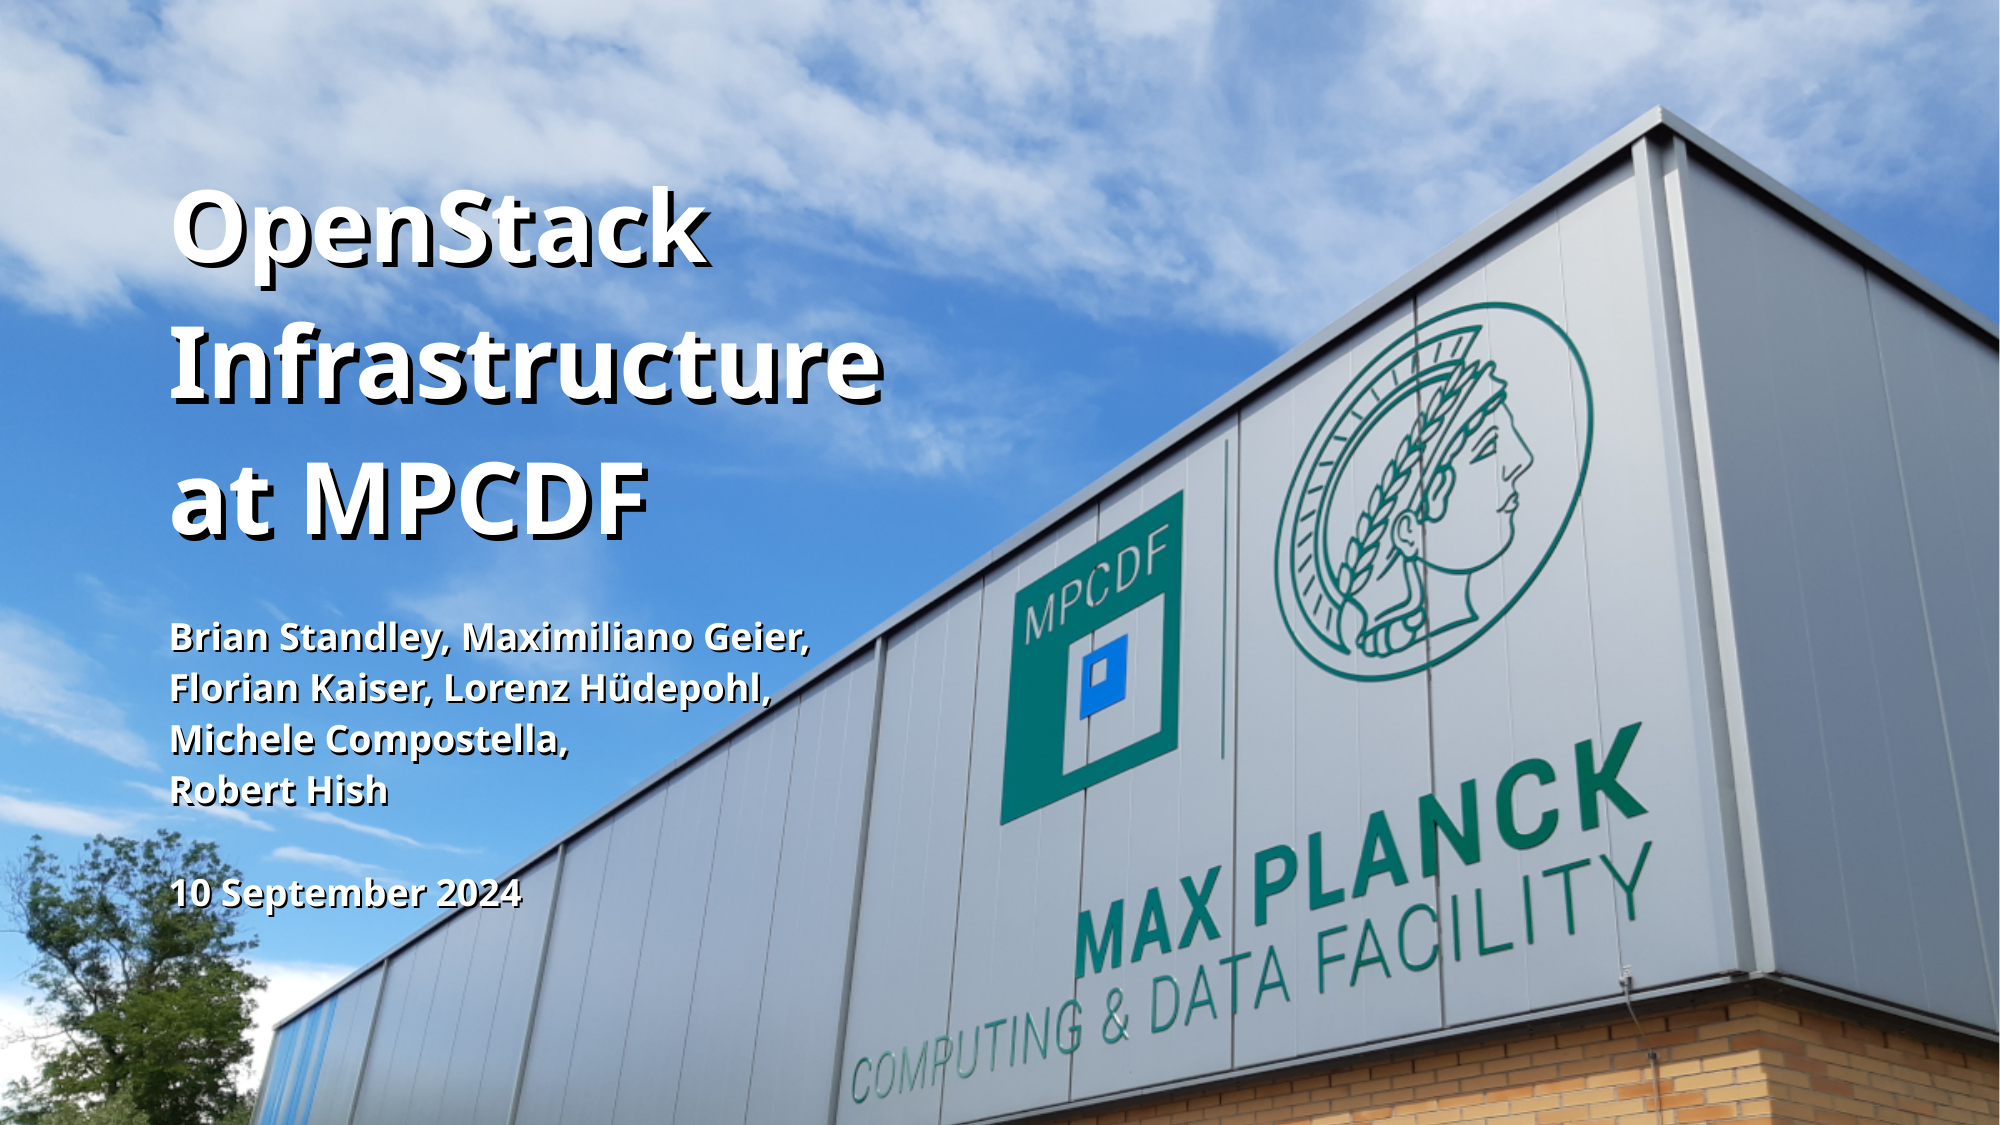

OpenStack Infrastructure
at MPCDF
Title placeholder!
Brian Standley, Maximiliano Geier,
Florian Kaiser, Lorenz Hüdepohl,
Michele Compostella,
Robert Hish
10 September 2024